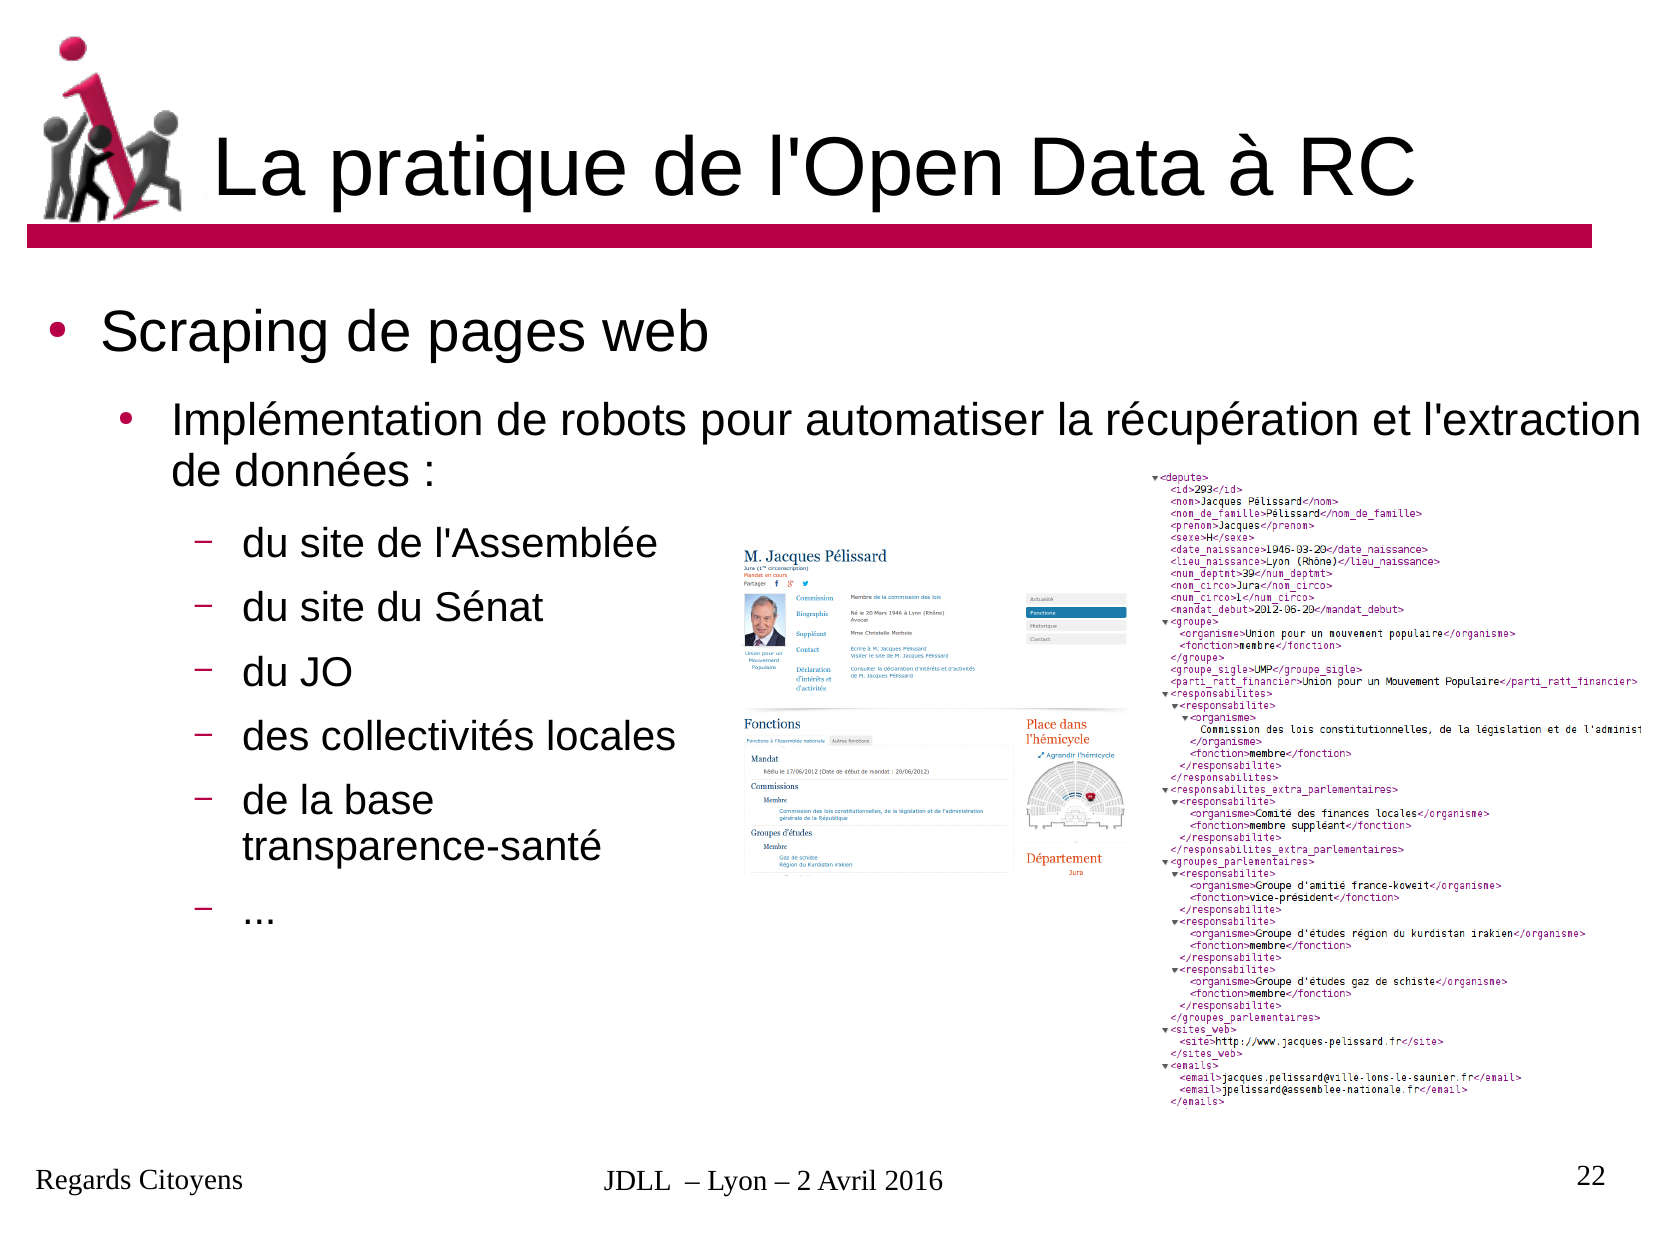

La pratique de l'Open Data à RC
# Scraping de pages web
Implémentation de robots pour automatiser la récupération et l'extraction de données :
du site de l'Assemblée
du site du Sénat
du JO
des collectivités locales
de la base
transparence-santé
...
22